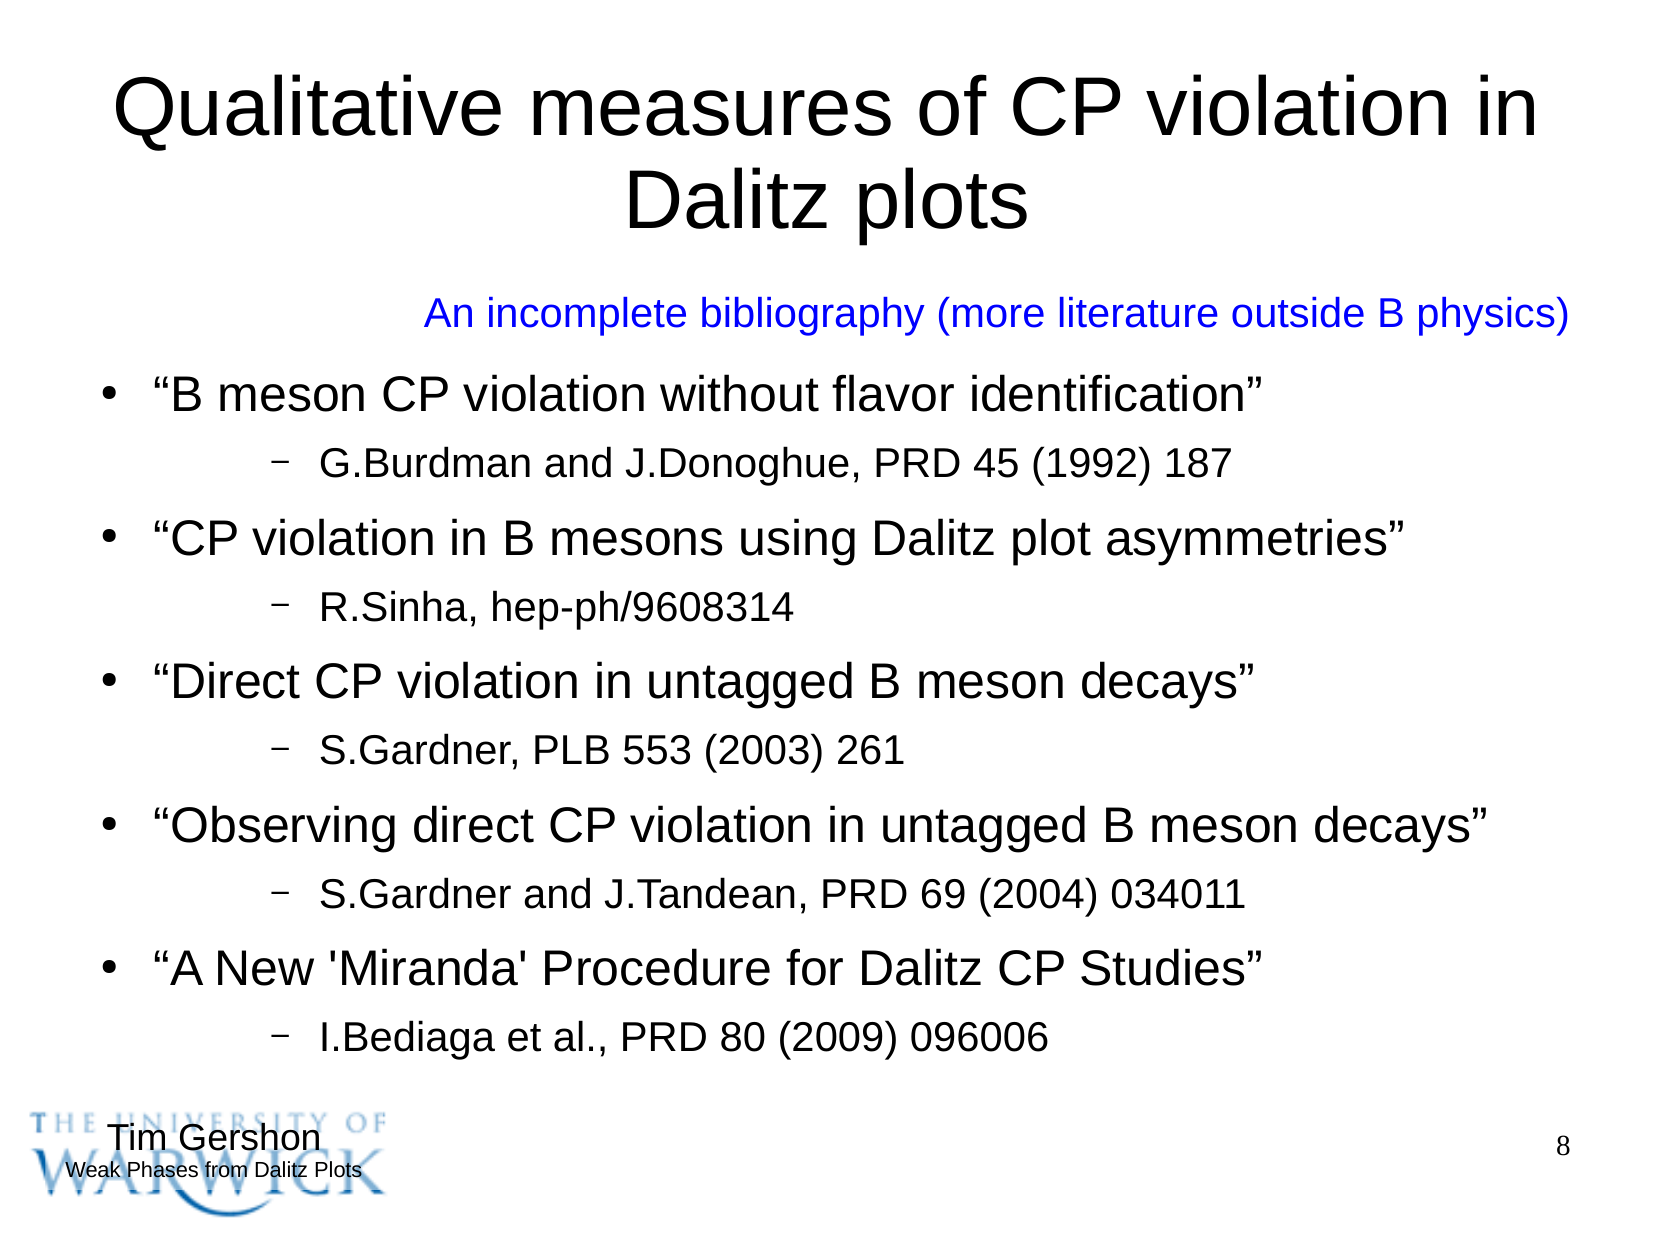

# Qualitative measures of CP violation in Dalitz plots
An incomplete bibliography (more literature outside B physics)
“B meson CP violation without flavor identification”
G.Burdman and J.Donoghue, PRD 45 (1992) 187
“CP violation in B mesons using Dalitz plot asymmetries”
R.Sinha, hep-ph/9608314
“Direct CP violation in untagged B meson decays”
S.Gardner, PLB 553 (2003) 261
“Observing direct CP violation in untagged B meson decays”
S.Gardner and J.Tandean, PRD 69 (2004) 034011
“A New 'Miranda' Procedure for Dalitz CP Studies”
I.Bediaga et al., PRD 80 (2009) 096006
Tim Gershon
Weak Phases from Dalitz Plots
8